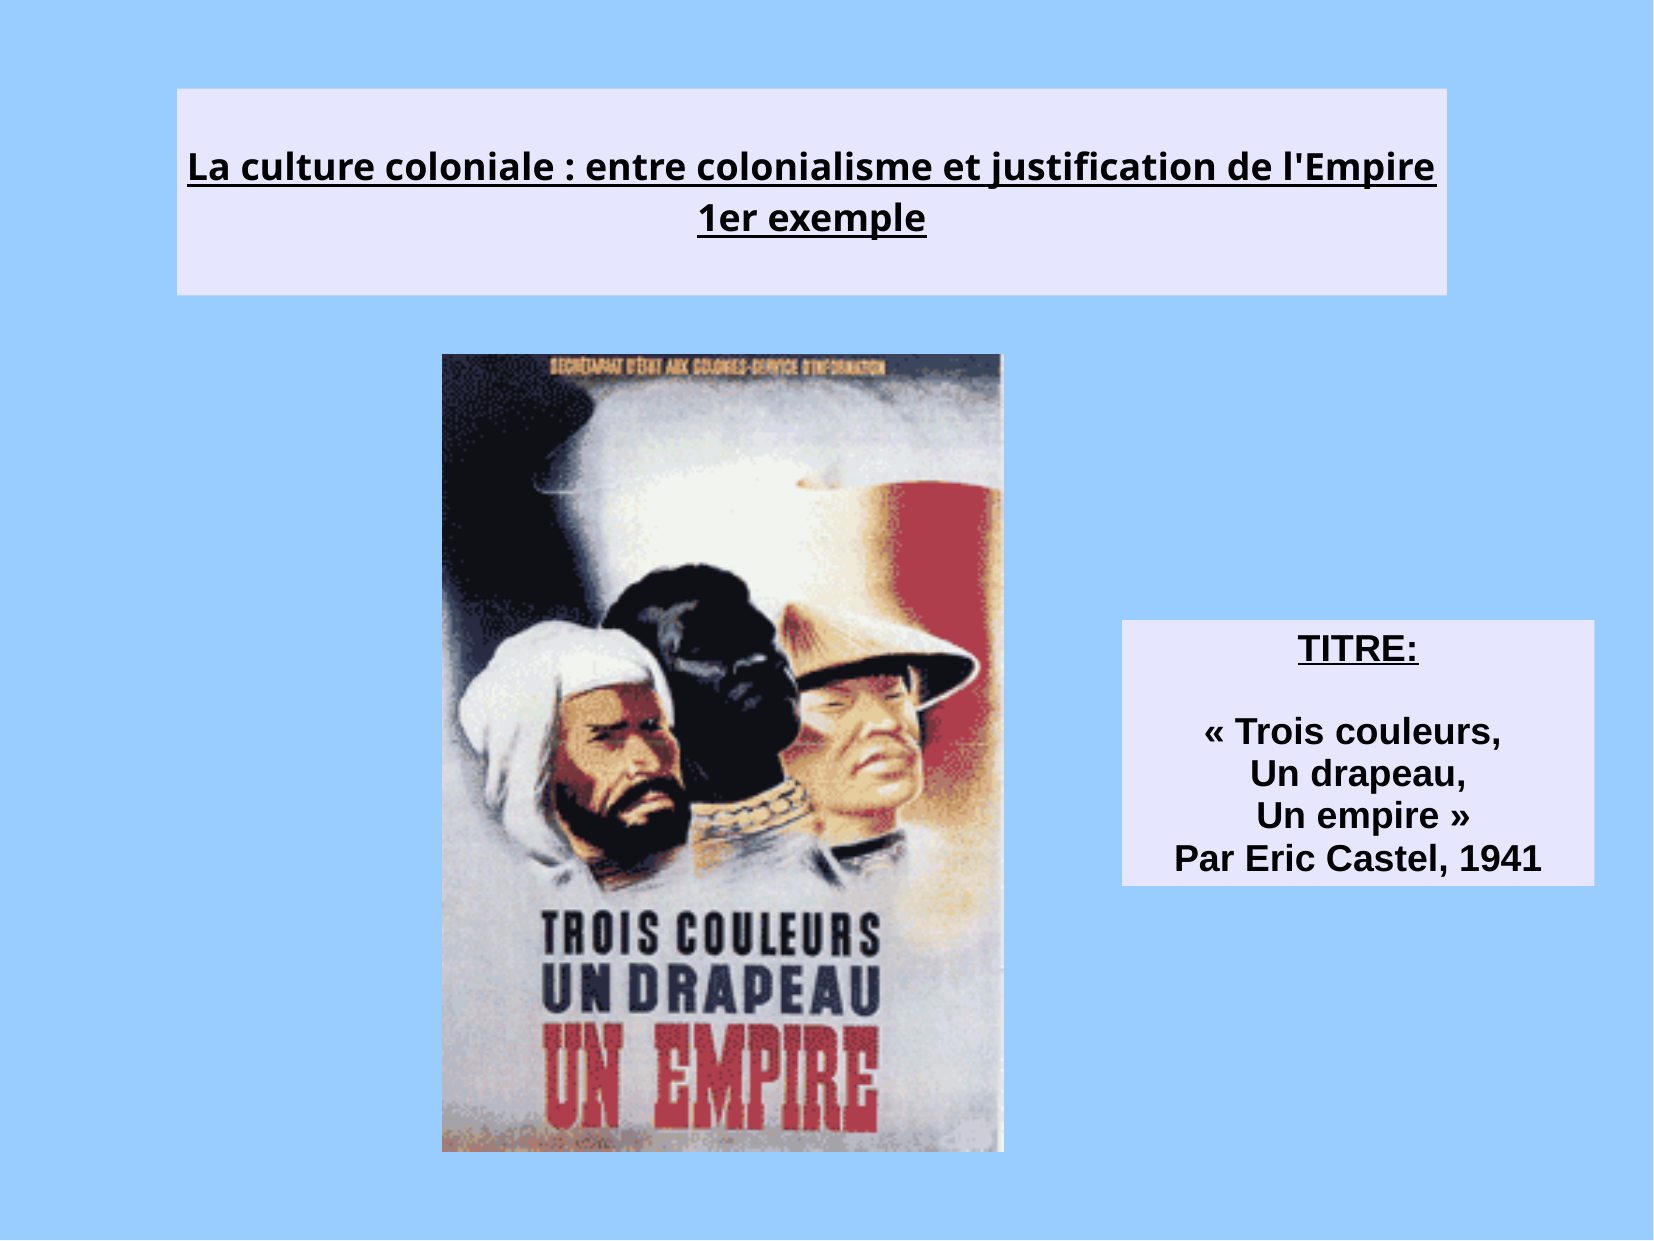

La culture coloniale : entre colonialisme et justification de l'Empire
1er exemple
TITRE:
« Trois couleurs,
Un drapeau,
 Un empire »
Par Eric Castel, 1941